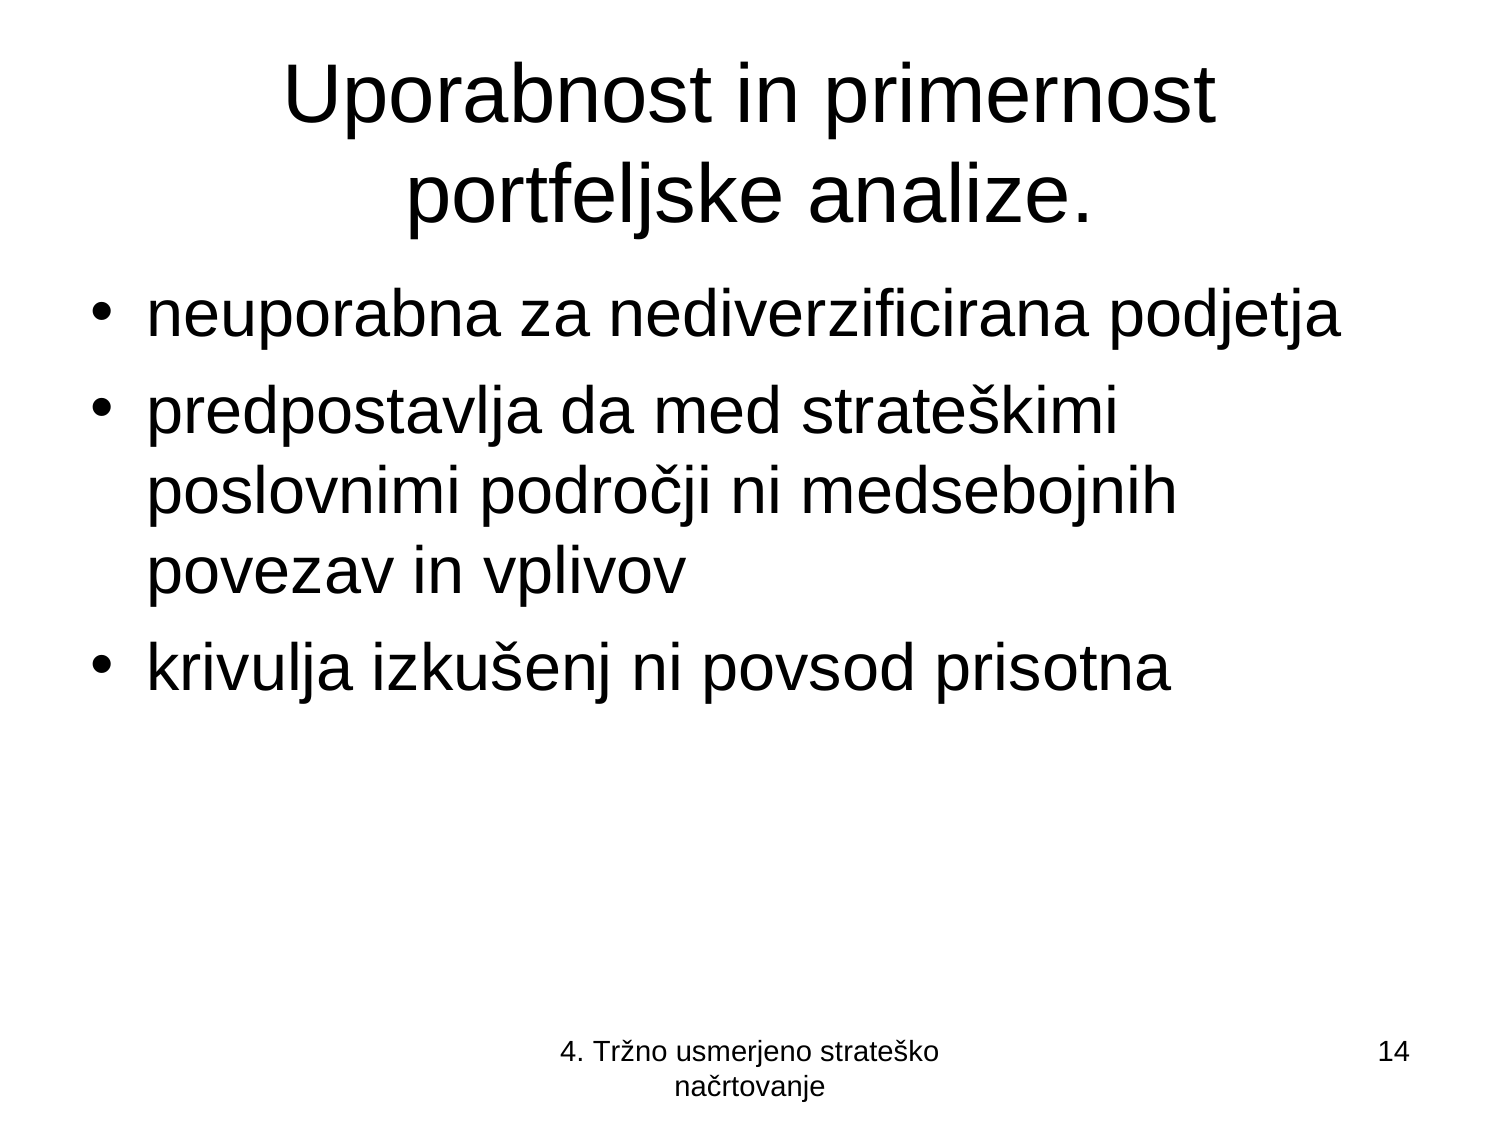

# Uporabnost in primernost portfeljske analize.
neuporabna za nediverzificirana podjetja
predpostavlja da med strateškimi poslovnimi področji ni medsebojnih povezav in vplivov
krivulja izkušenj ni povsod prisotna
4. Tržno usmerjeno strateško načrtovanje